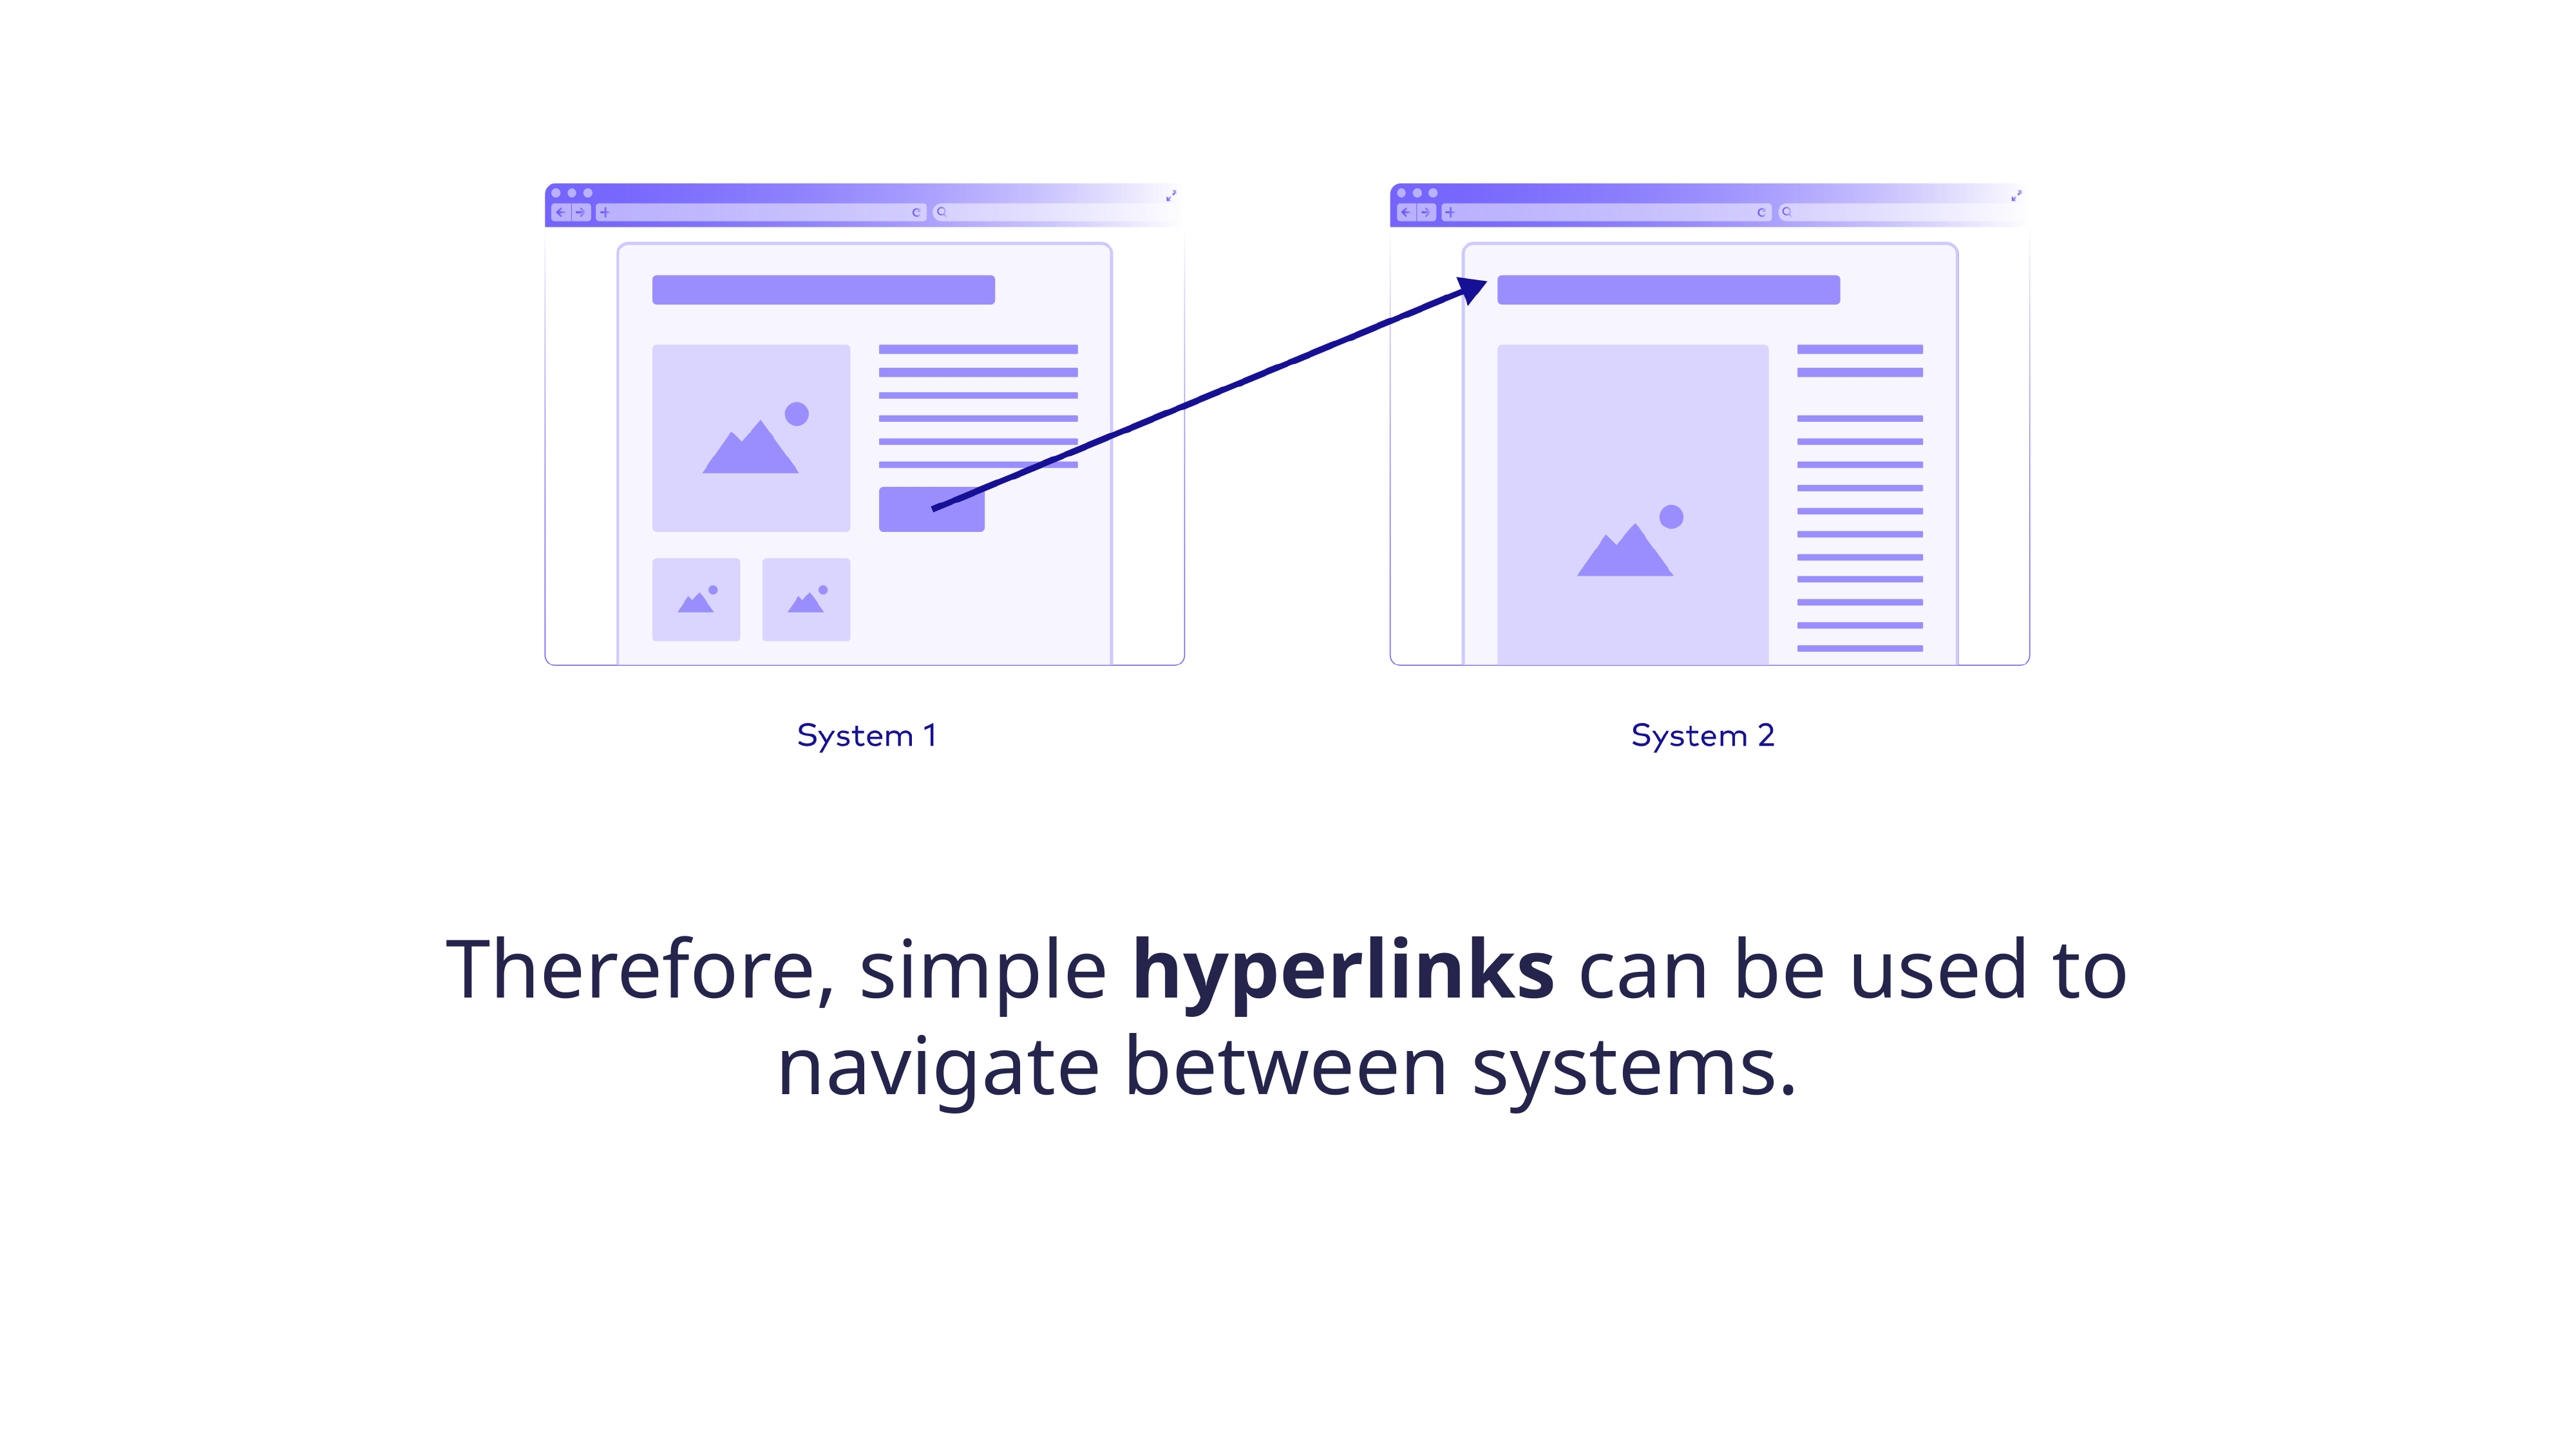

# Therefore, simple hyperlinks can be used to navigate between systems.